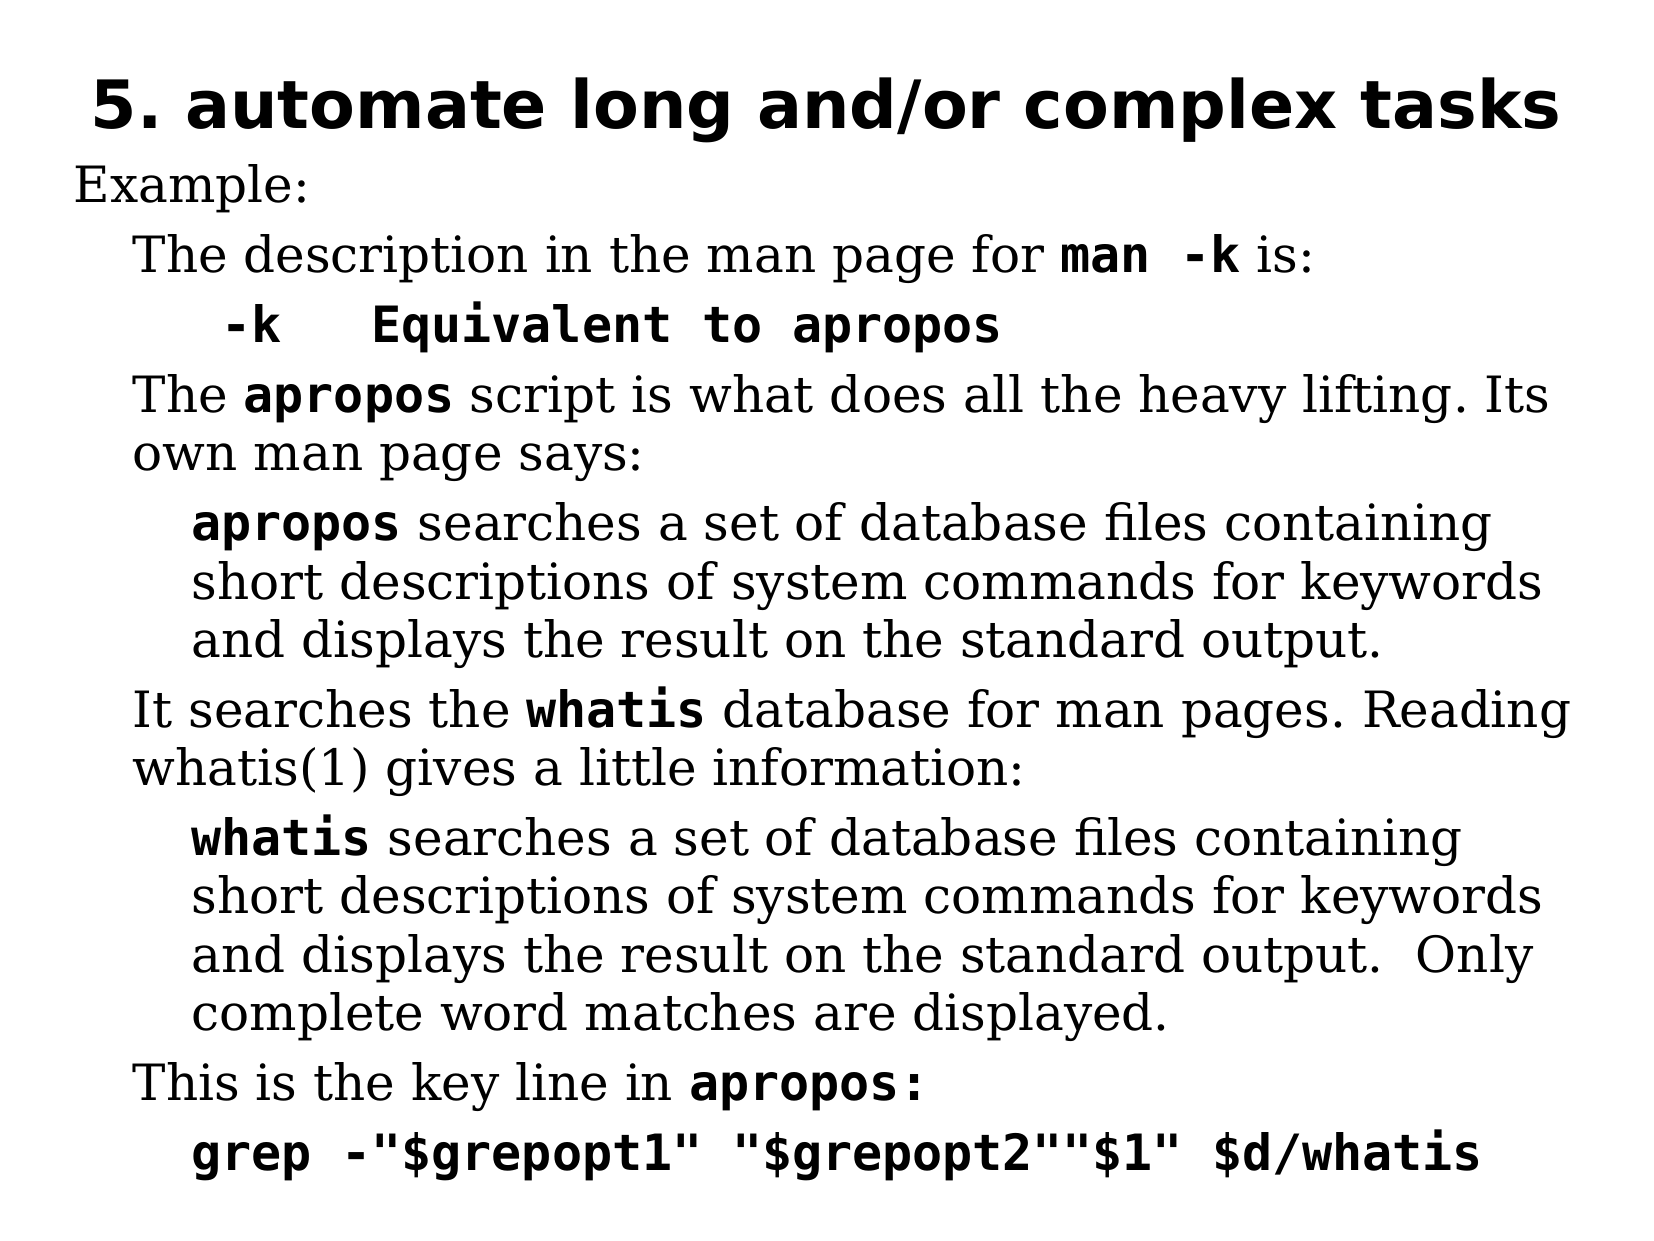

5. automate long and/or complex tasks
Example:
The description in the man page for man -k is:
 -k Equivalent to apropos
The apropos script is what does all the heavy lifting. Its own man page says:
apropos searches a set of database files containing short descriptions of system commands for keywords and displays the result on the standard output.
It searches the whatis database for man pages. Reading whatis(1) gives a little information:
whatis searches a set of database files containing short descriptions of system commands for keywords and displays the result on the standard output. Only complete word matches are displayed.
This is the key line in apropos:
grep -"$grepopt1" "$grepopt2""$1" $d/whatis